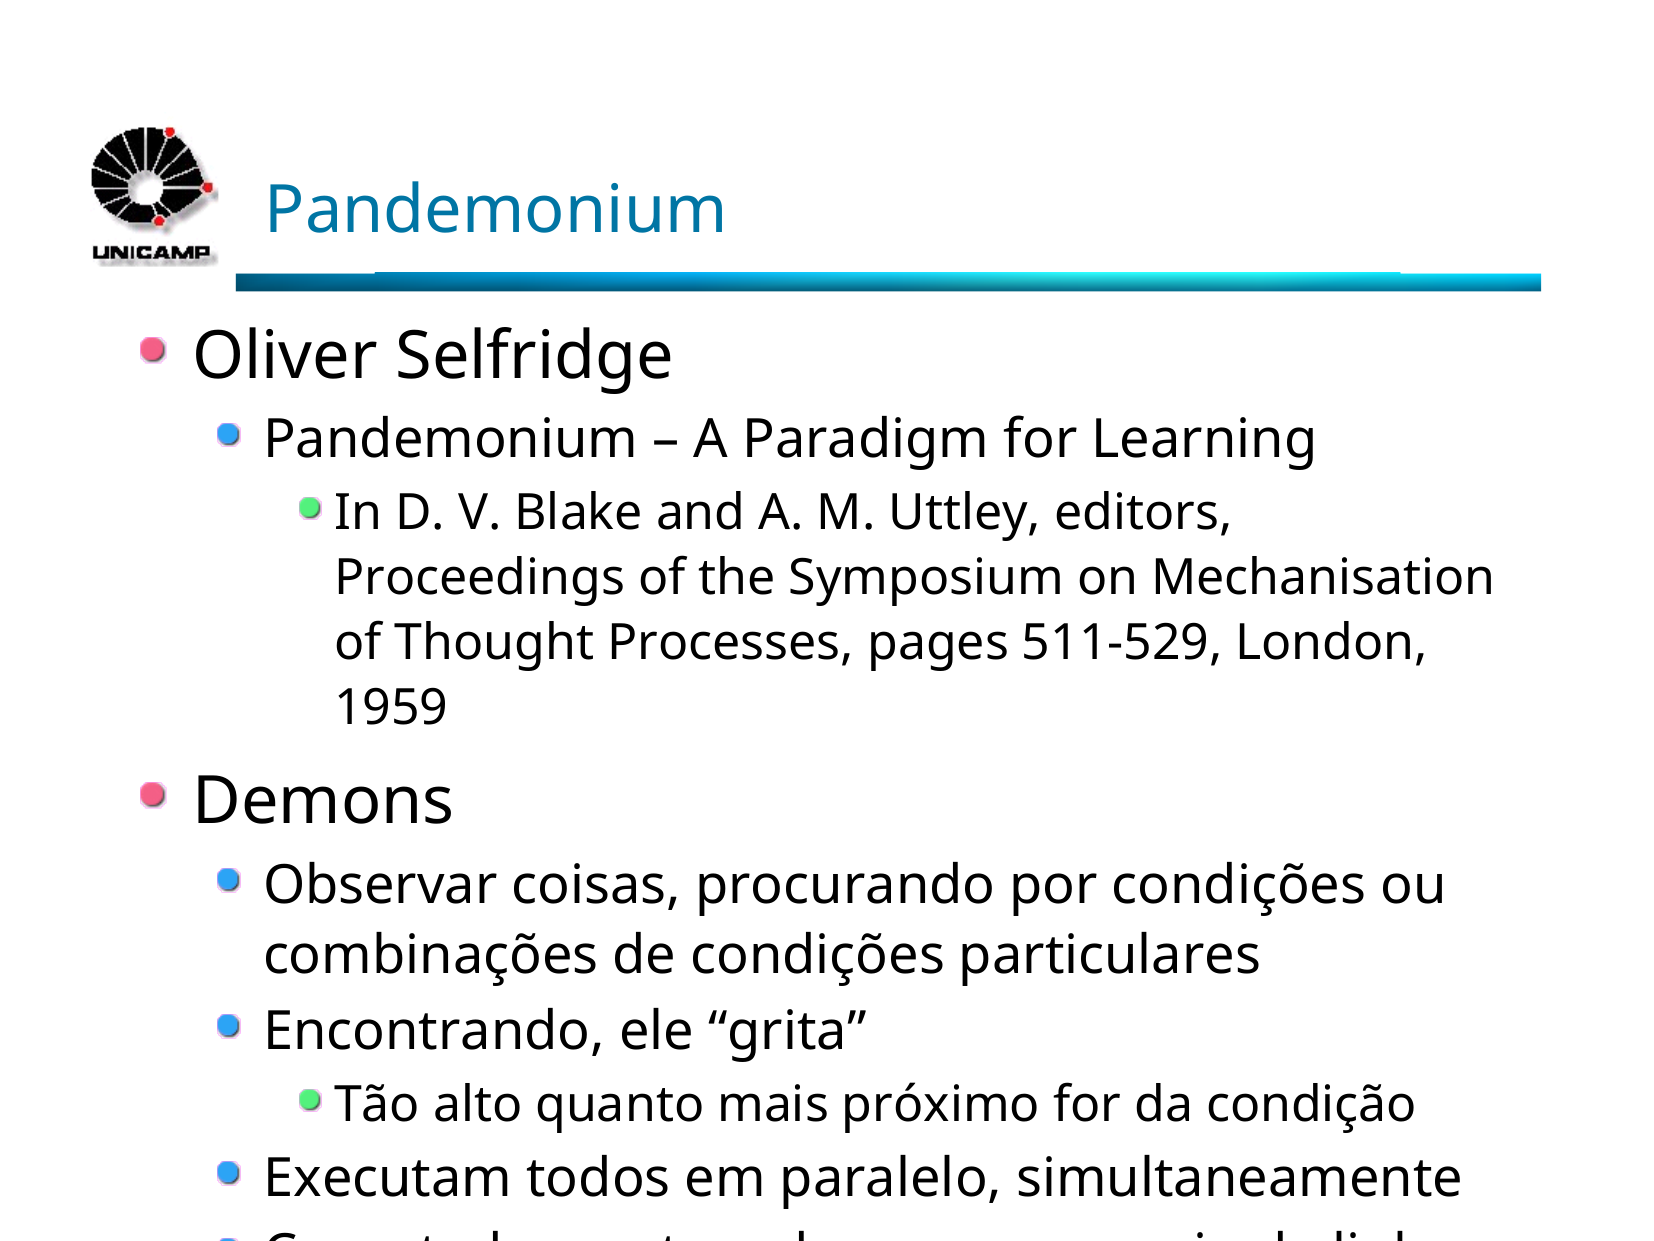

# Pandemonium
Oliver Selfridge
Pandemonium – A Paradigm for Learning
In D. V. Blake and A. M. Uttley, editors, Proceedings of the Symposium on Mechanisation of Thought Processes, pages 511-529, London, 1959
Demons
Observar coisas, procurando por condições ou combinações de condições particulares
Encontrando, ele “grita”
Tão alto quanto mais próximo for da condição
Executam todos em paralelo, simultaneamente
Conectado a outros demons, por meio de links